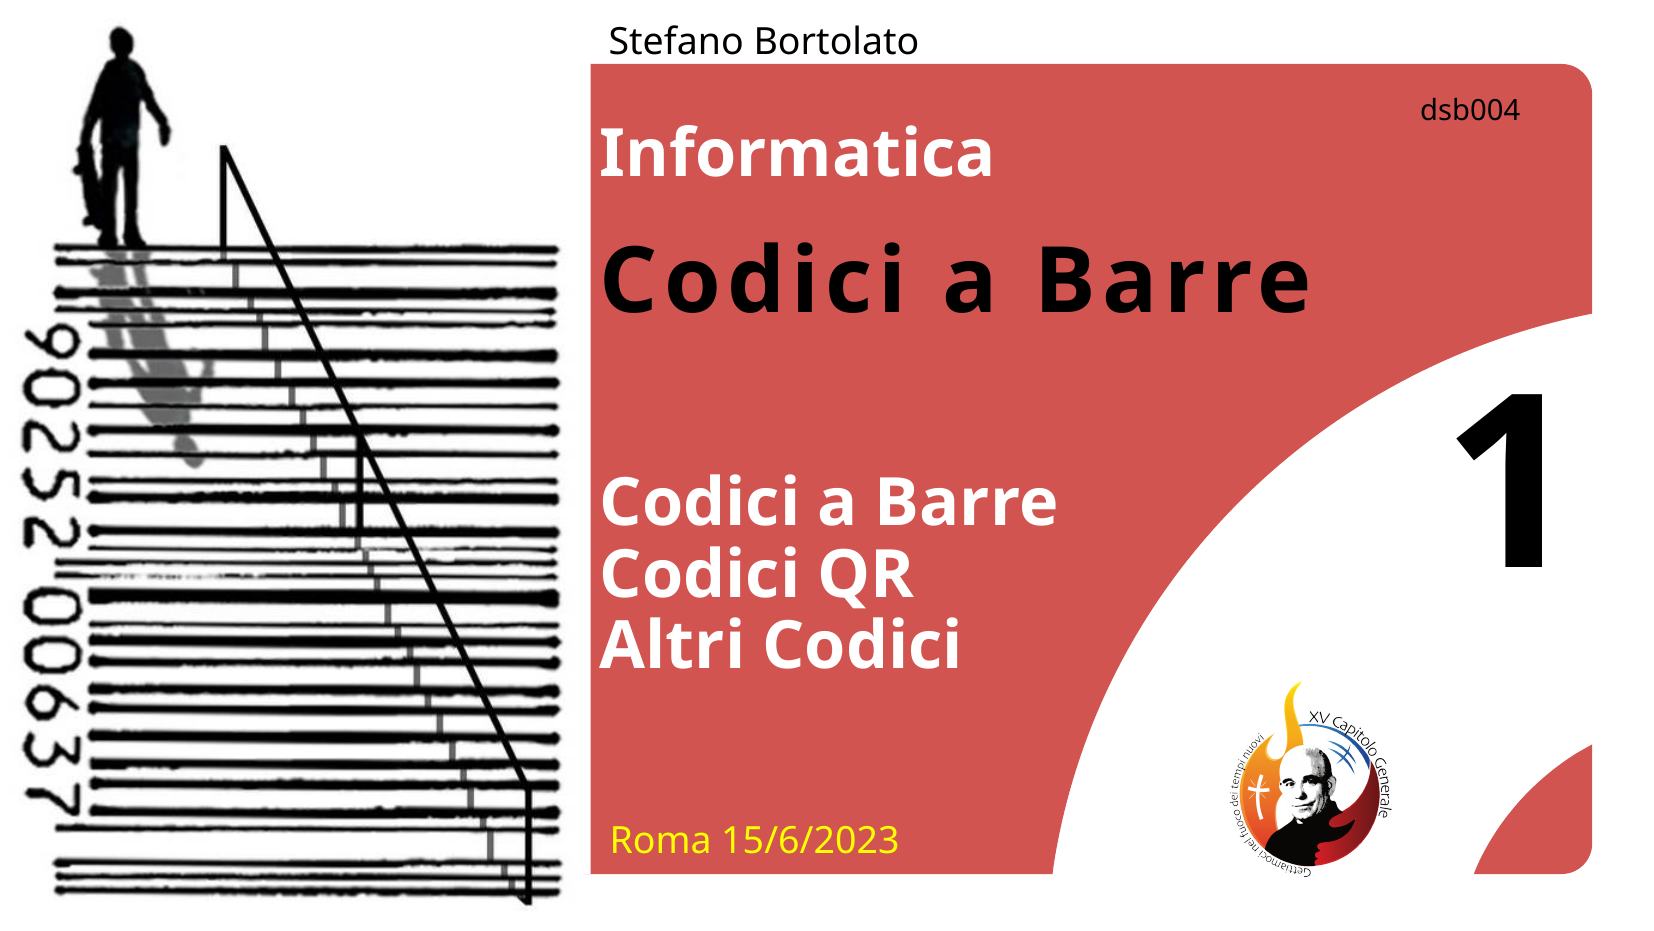

Stefano Bortolato
dsb004
Informatica
Codici a Barre
Codici a Barre
Codici QR
Altri Codici
1
Roma 15/6/2023